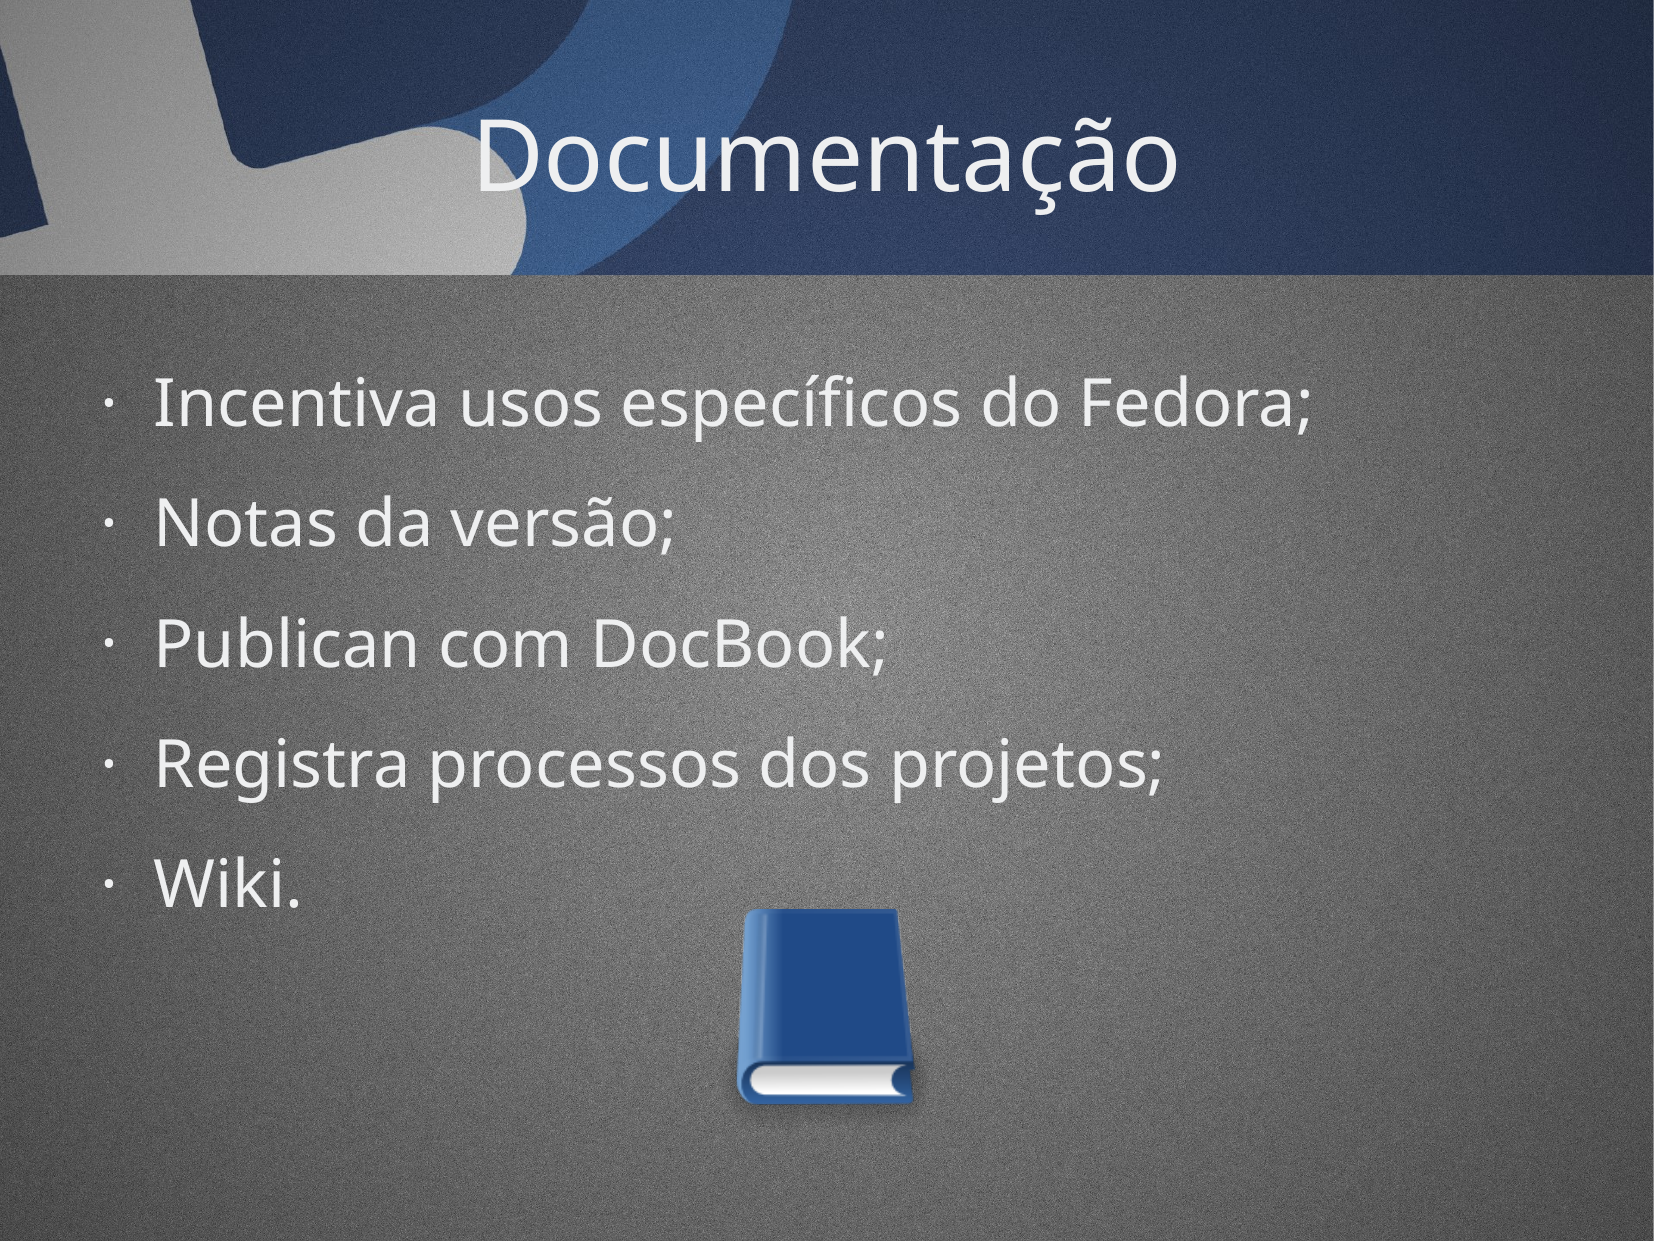

# Documentação
Incentiva usos específicos do Fedora;
Notas da versão;
Publican com DocBook;
Registra processos dos projetos;
Wiki.